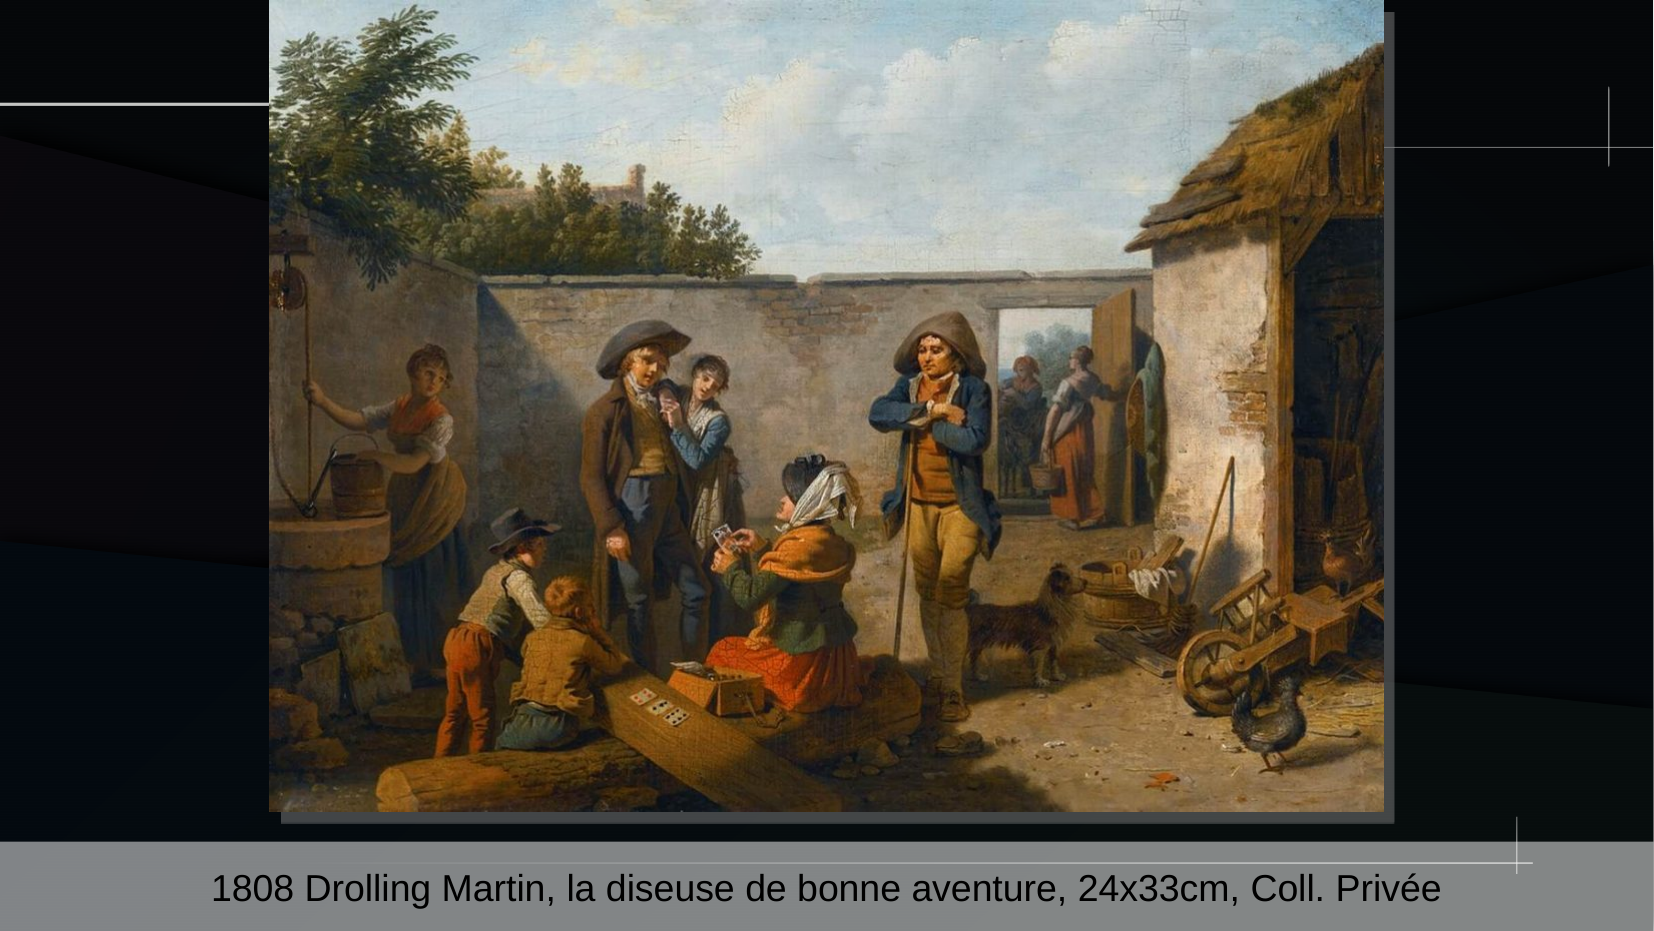

1808 Drolling Martin, la diseuse de bonne aventure, 24x33cm, Coll. Privée